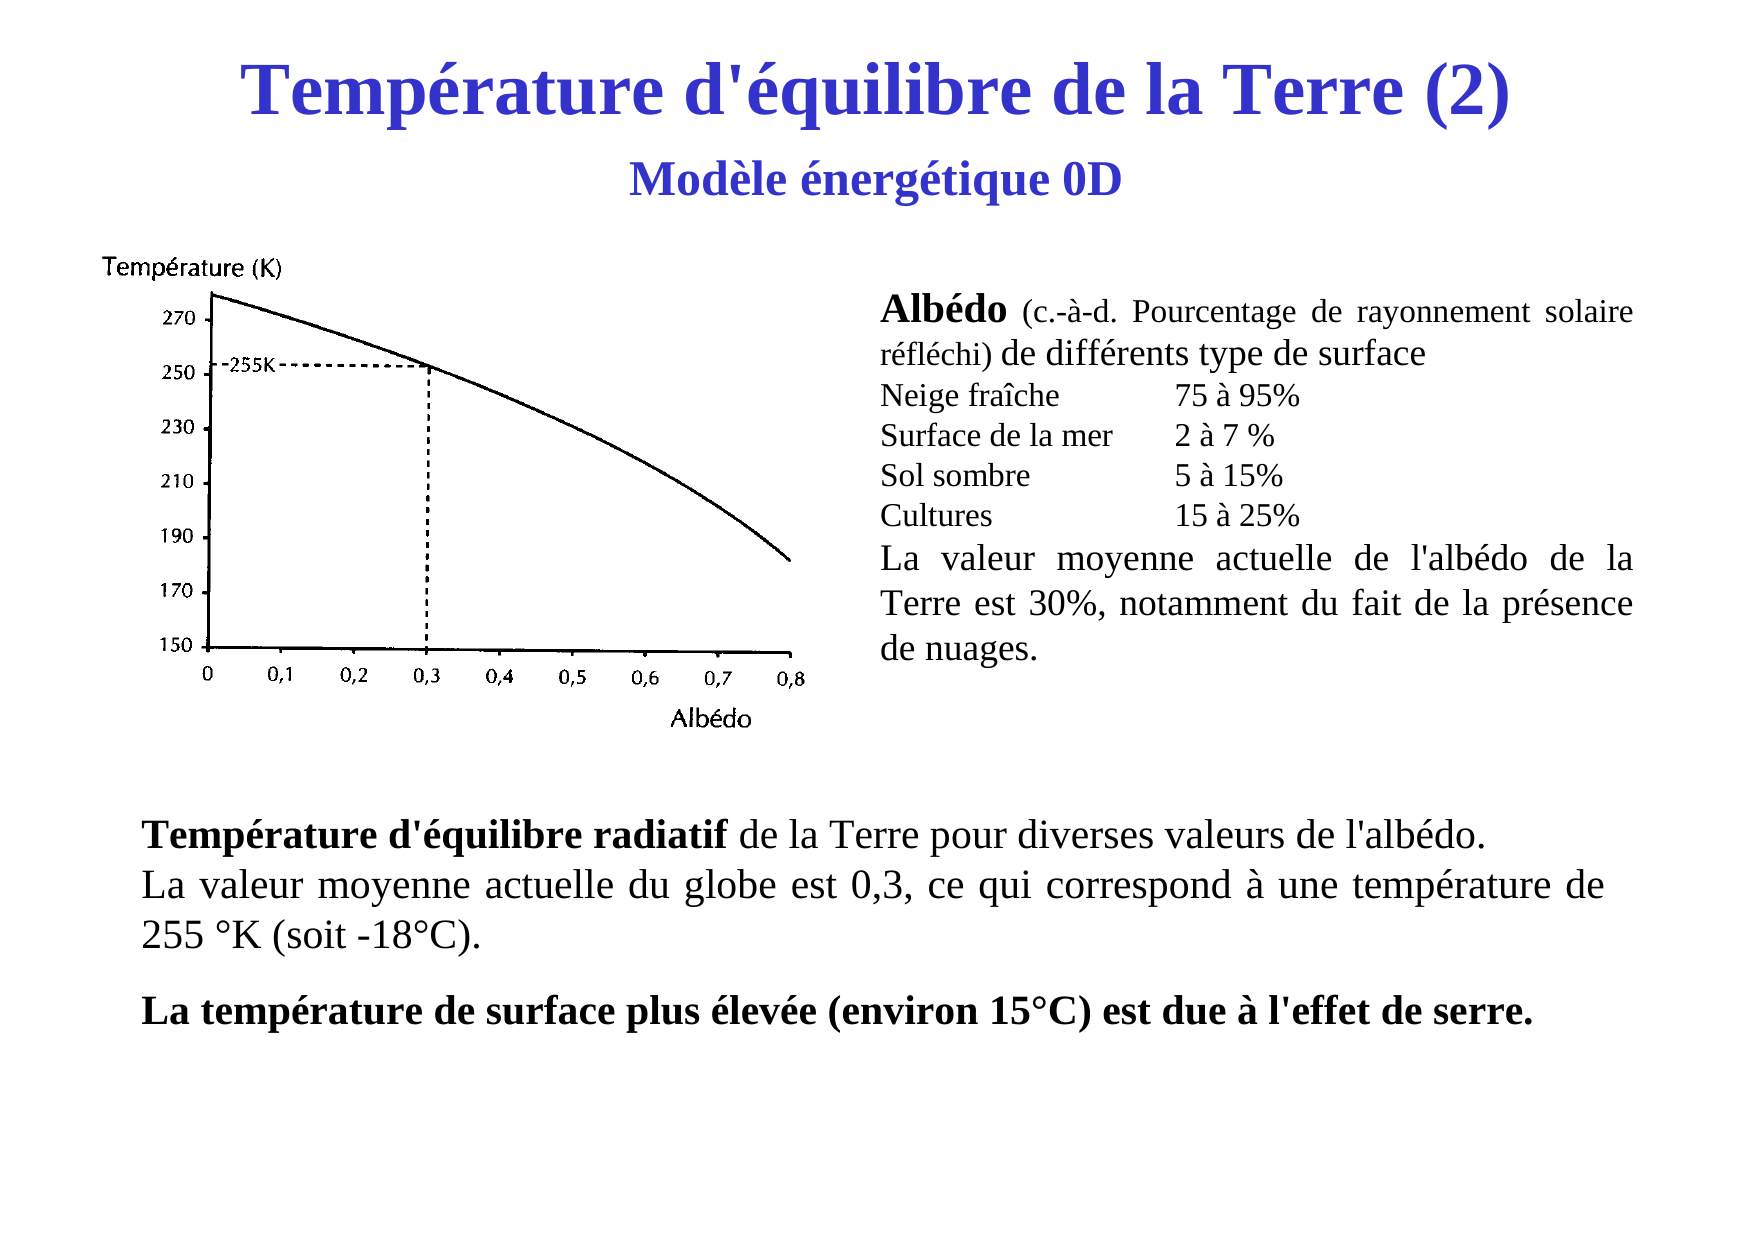

Température d'équilibre de la Terre (2)
Modèle énergétique 0D
Albédo (c.-à-d. Pourcentage de rayonnement solaire réfléchi) de différents type de surface
Neige fraîche 		75 à 95%
Surface de la mer 	2 à 7 %
Sol sombre		5 à 15%
Cultures			15 à 25%
La valeur moyenne actuelle de l'albédo de la Terre est 30%, notamment du fait de la présence de nuages.
Température d'équilibre radiatif de la Terre pour diverses valeurs de l'albédo.
La valeur moyenne actuelle du globe est 0,3, ce qui correspond à une température de 255 °K (soit -18°C).
La température de surface plus élevée (environ 15°C) est due à l'effet de serre.